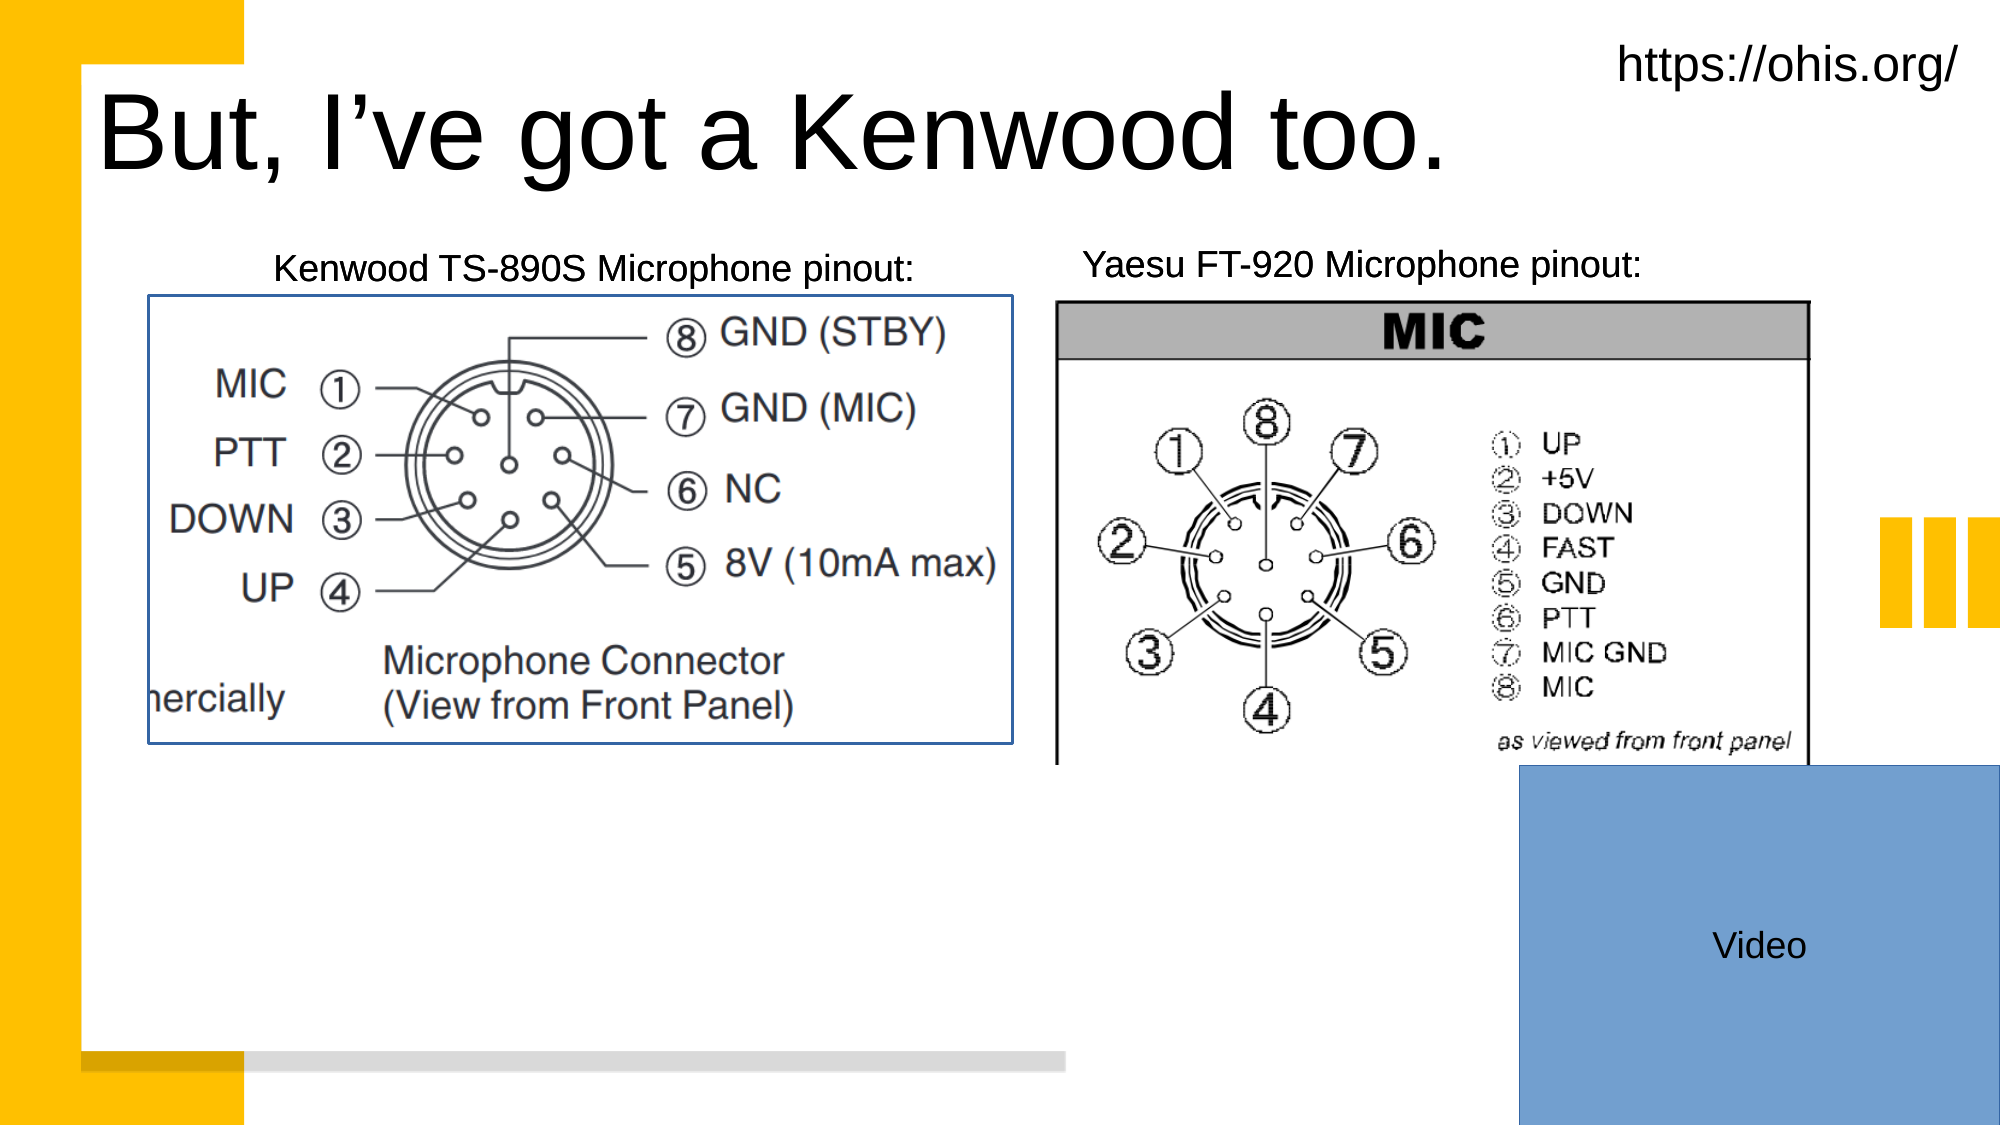

Video
https://ohis.org/
But, I’ve got a Kenwood too.
Yaesu FT-920 Microphone pinout:
Yaesu FT-920 Microphone pinout:
Kenwood TS-890S Microphone pinout:
Kenwood TS-890S Microphone pinout: